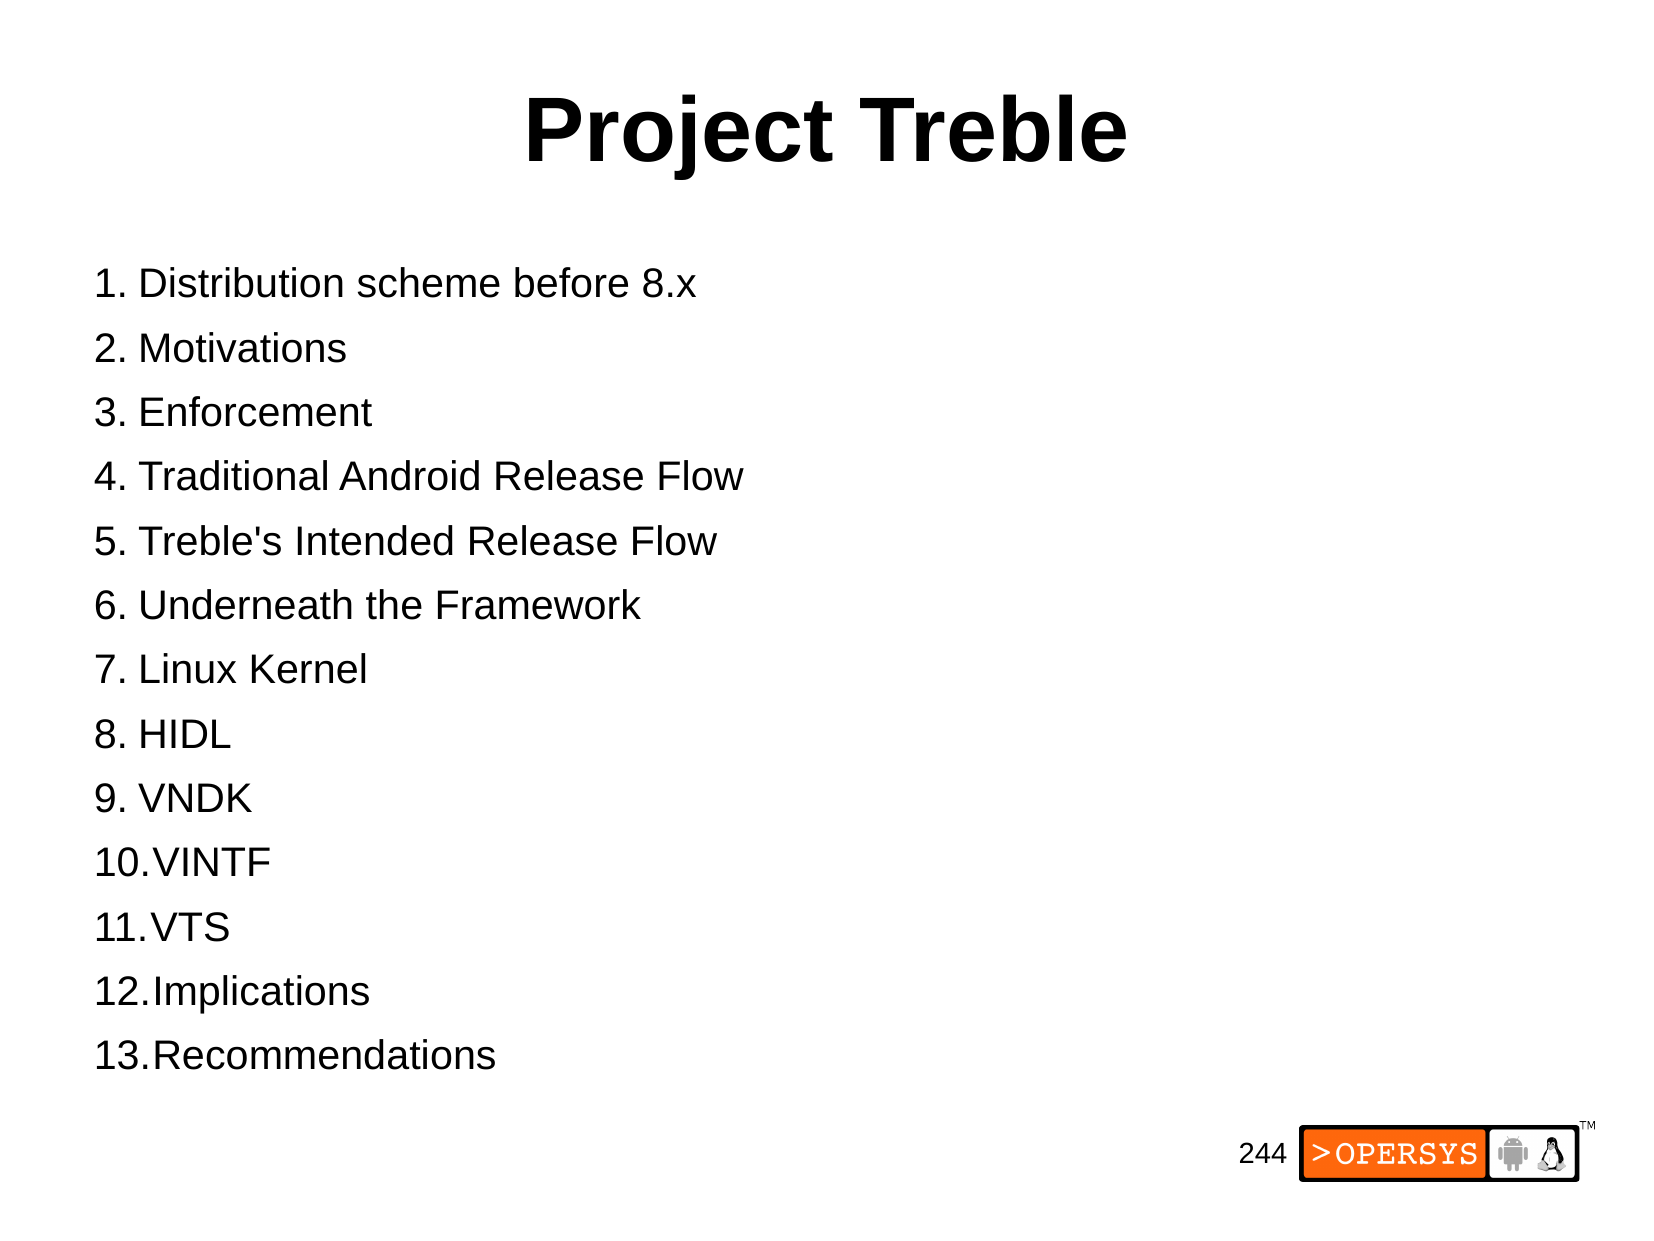

# Project Treble
 Distribution scheme before 8.x
 Motivations
 Enforcement
 Traditional Android Release Flow
 Treble's Intended Release Flow
 Underneath the Framework
 Linux Kernel
 HIDL
 VNDK
 VINTF
 VTS
 Implications
 Recommendations